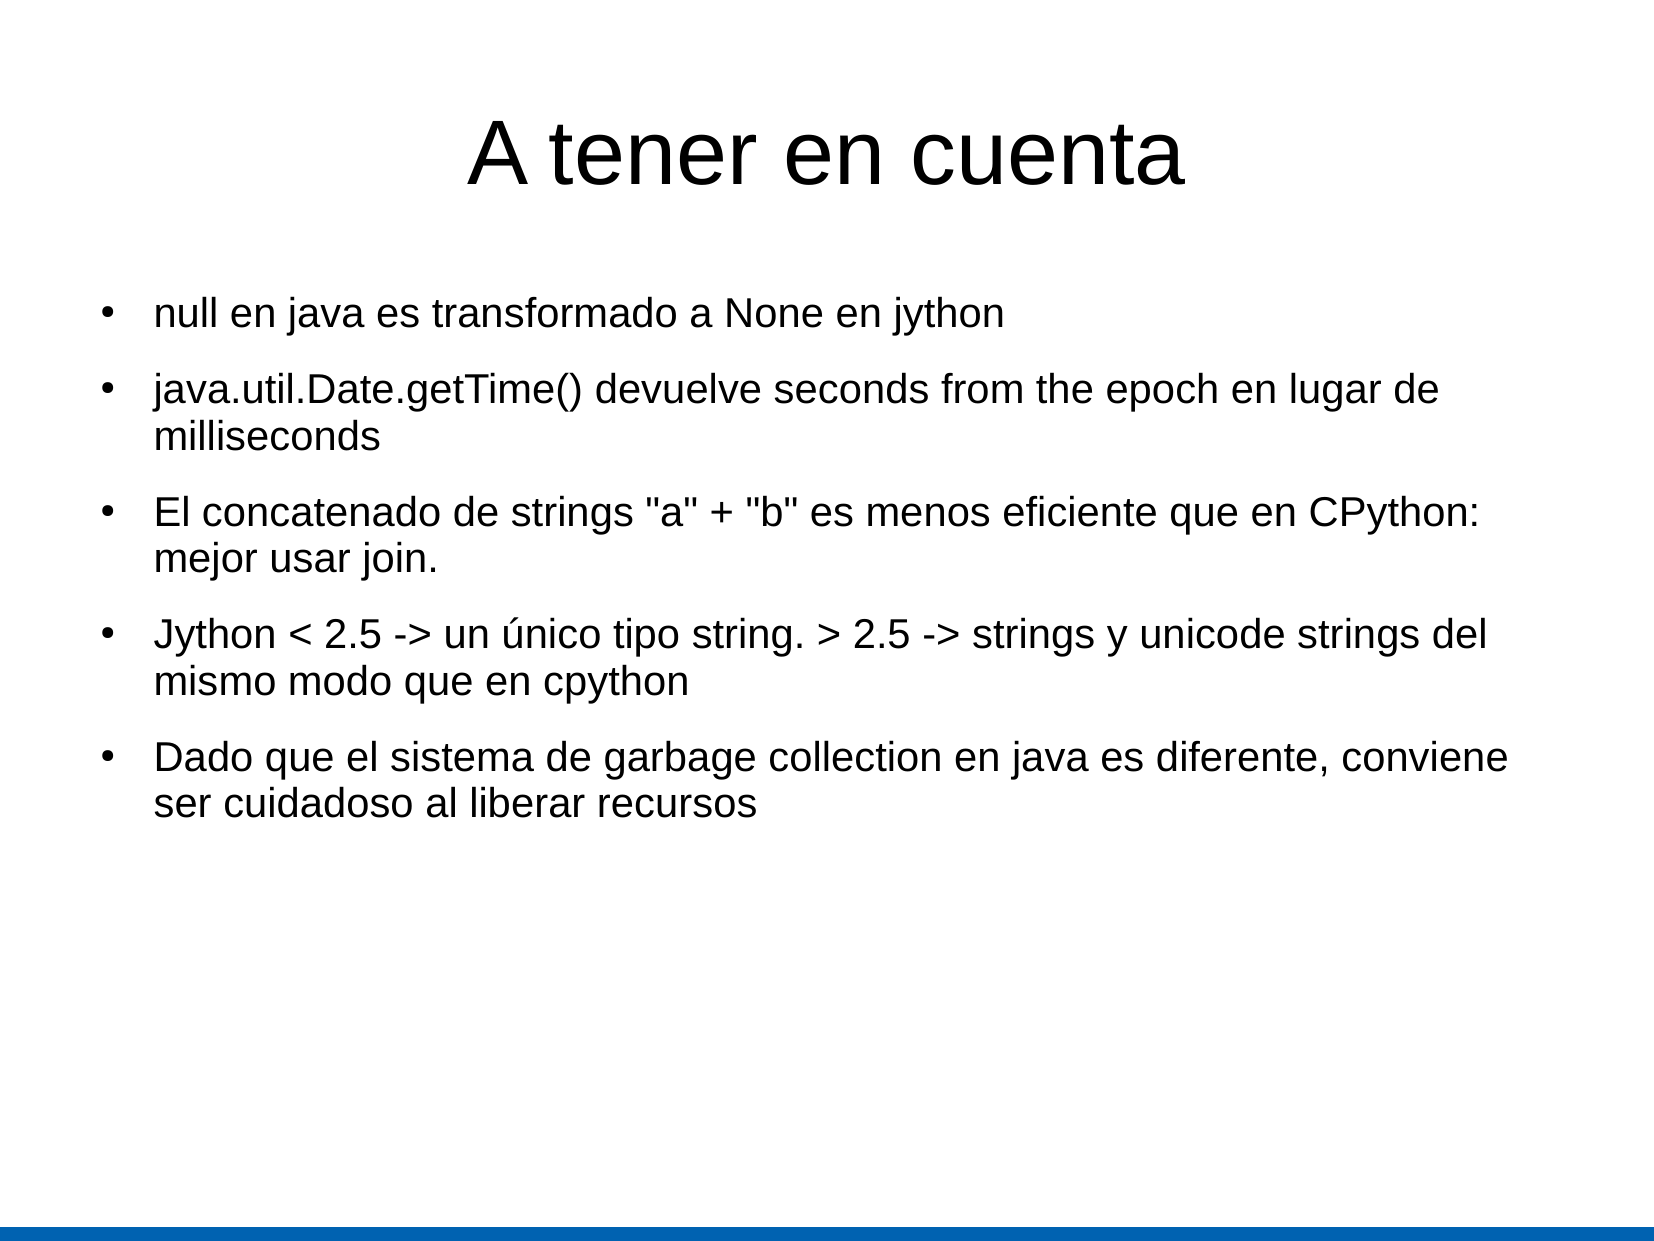

# A tener en cuenta
null en java es transformado a None en jython
java.util.Date.getTime() devuelve seconds from the epoch en lugar de milliseconds
El concatenado de strings "a" + "b" es menos eficiente que en CPython: mejor usar join.
Jython < 2.5 -> un único tipo string. > 2.5 -> strings y unicode strings del mismo modo que en cpython
Dado que el sistema de garbage collection en java es diferente, conviene ser cuidadoso al liberar recursos